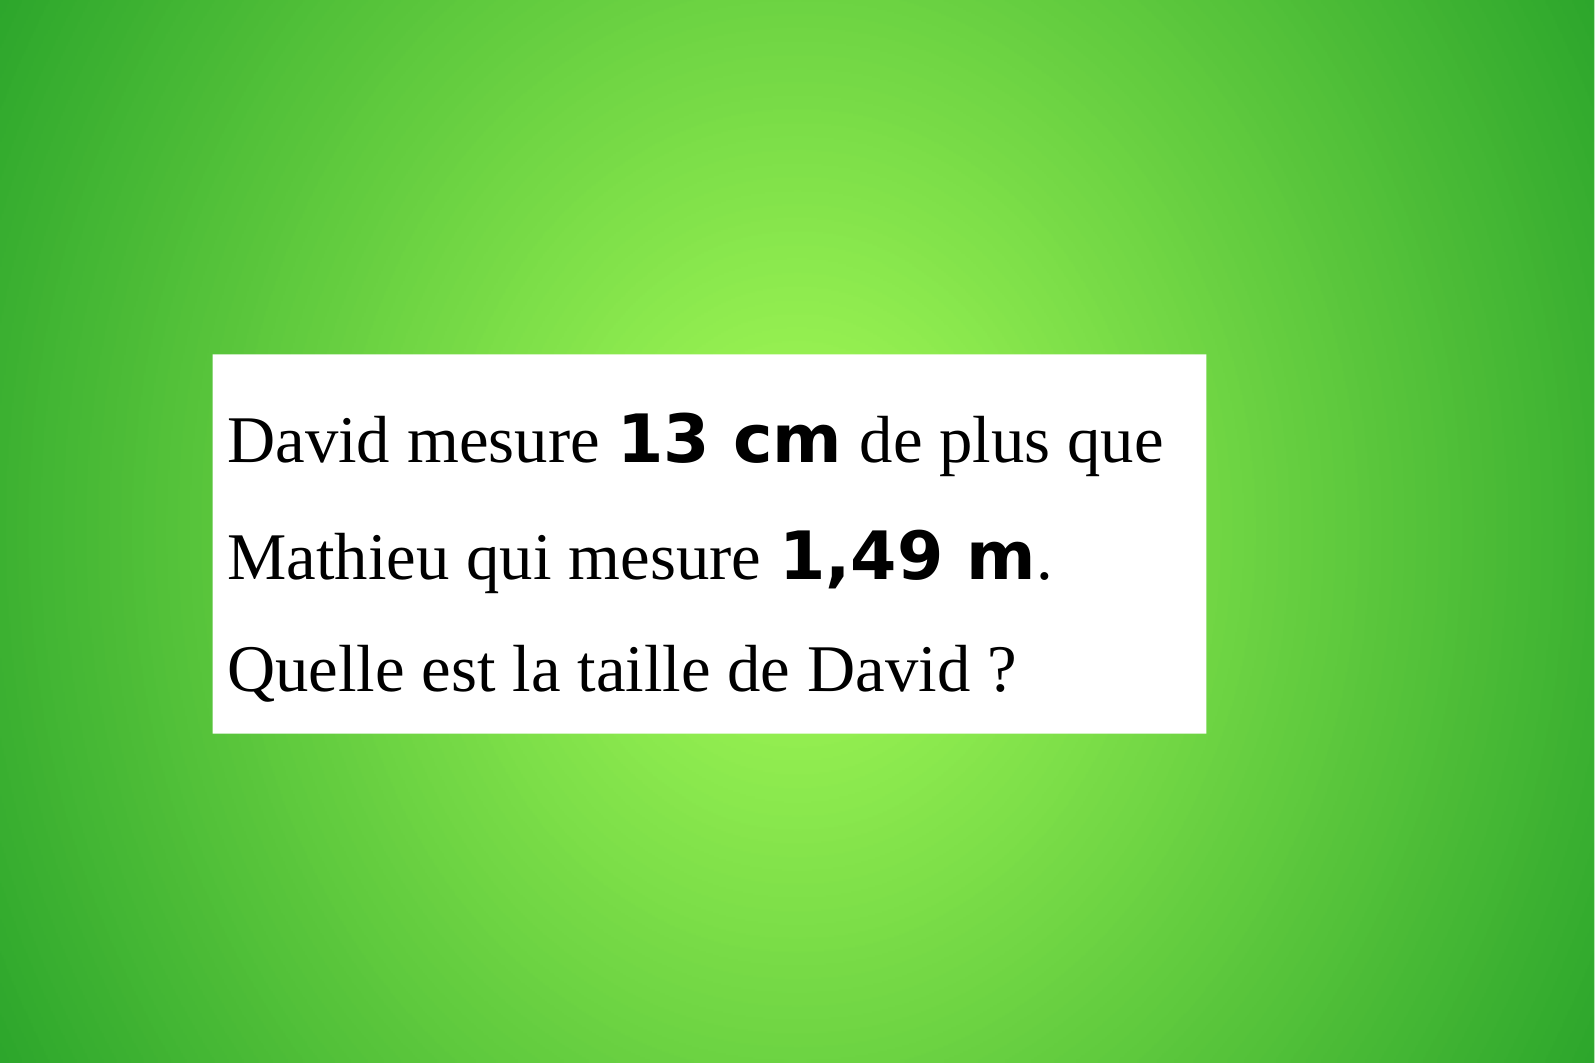

David mesure 13 cm de plus que
Mathieu qui mesure 1,49 m.
Quelle est la taille de David ?